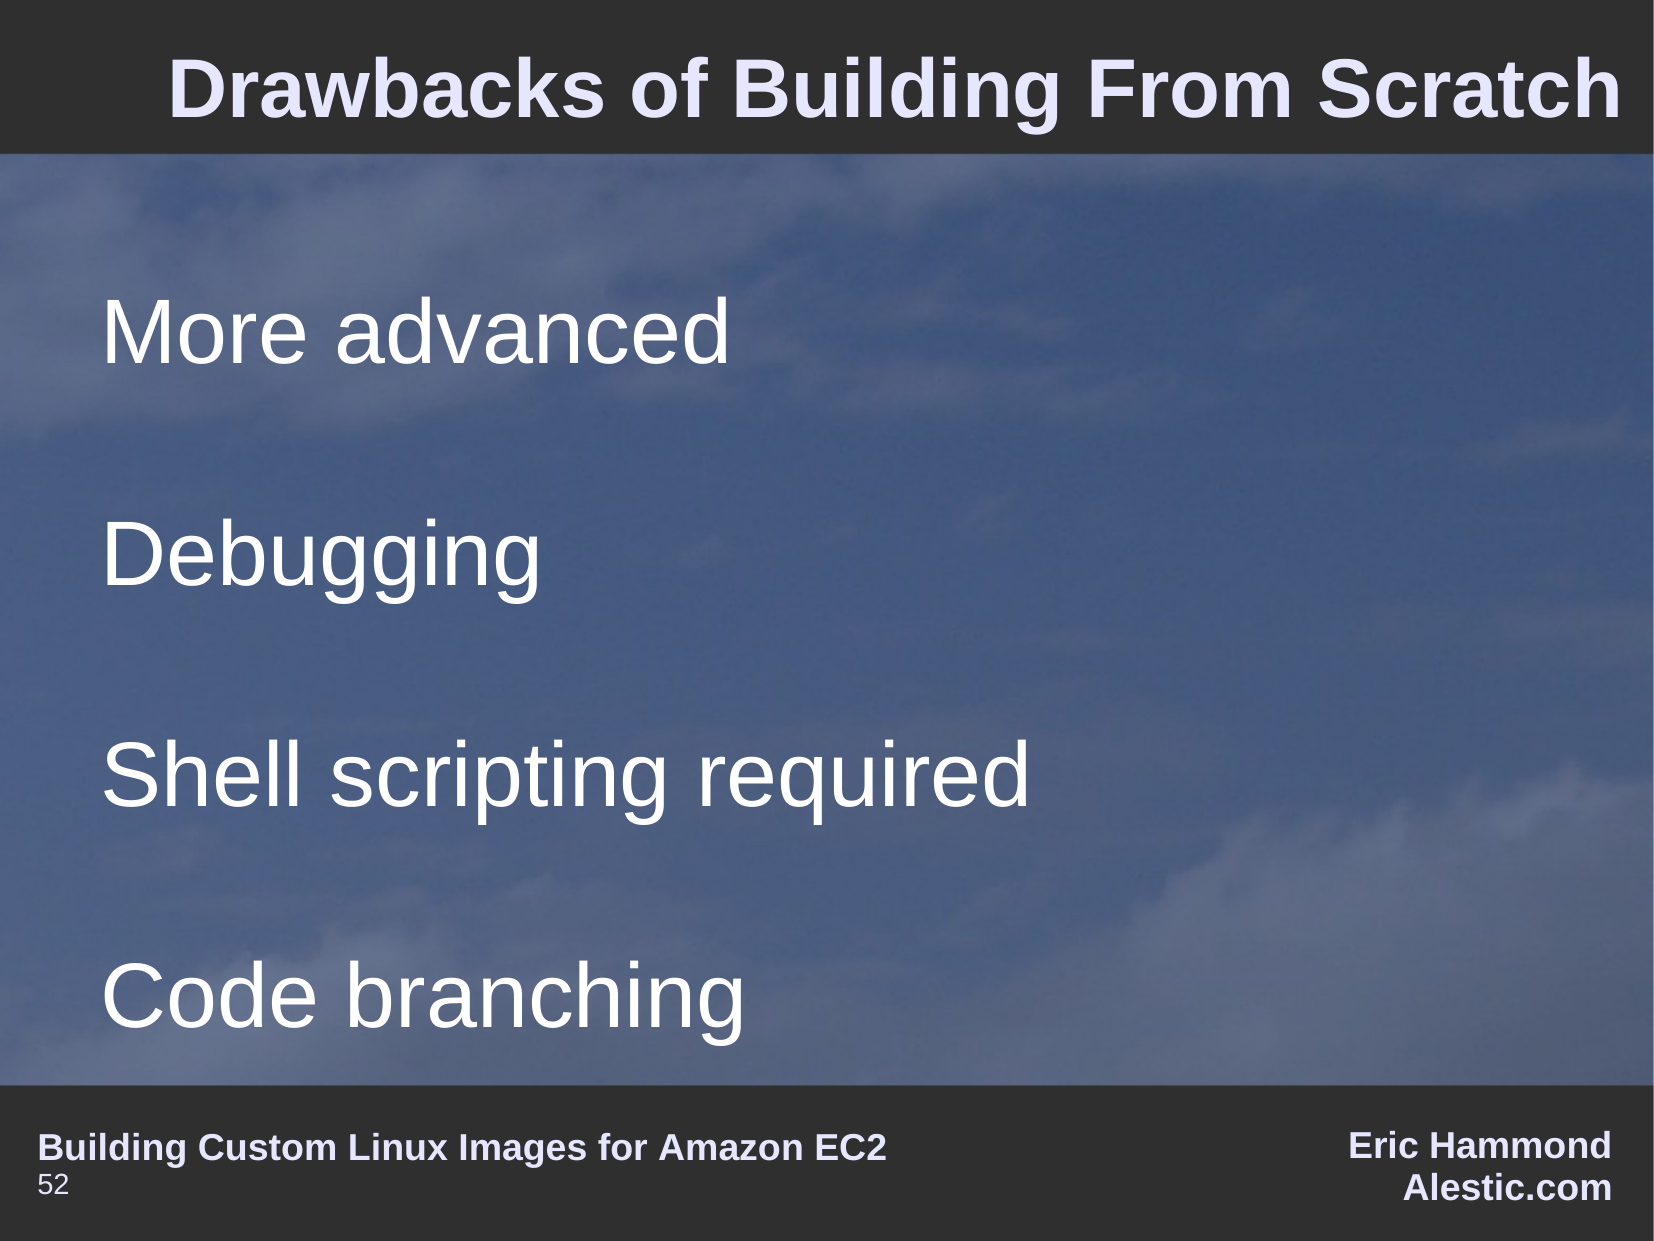

# Drawbacks of Building From Scratch
More advanced
Debugging
Shell scripting required
Code branching
52
Eric Hammond
Alestic.com